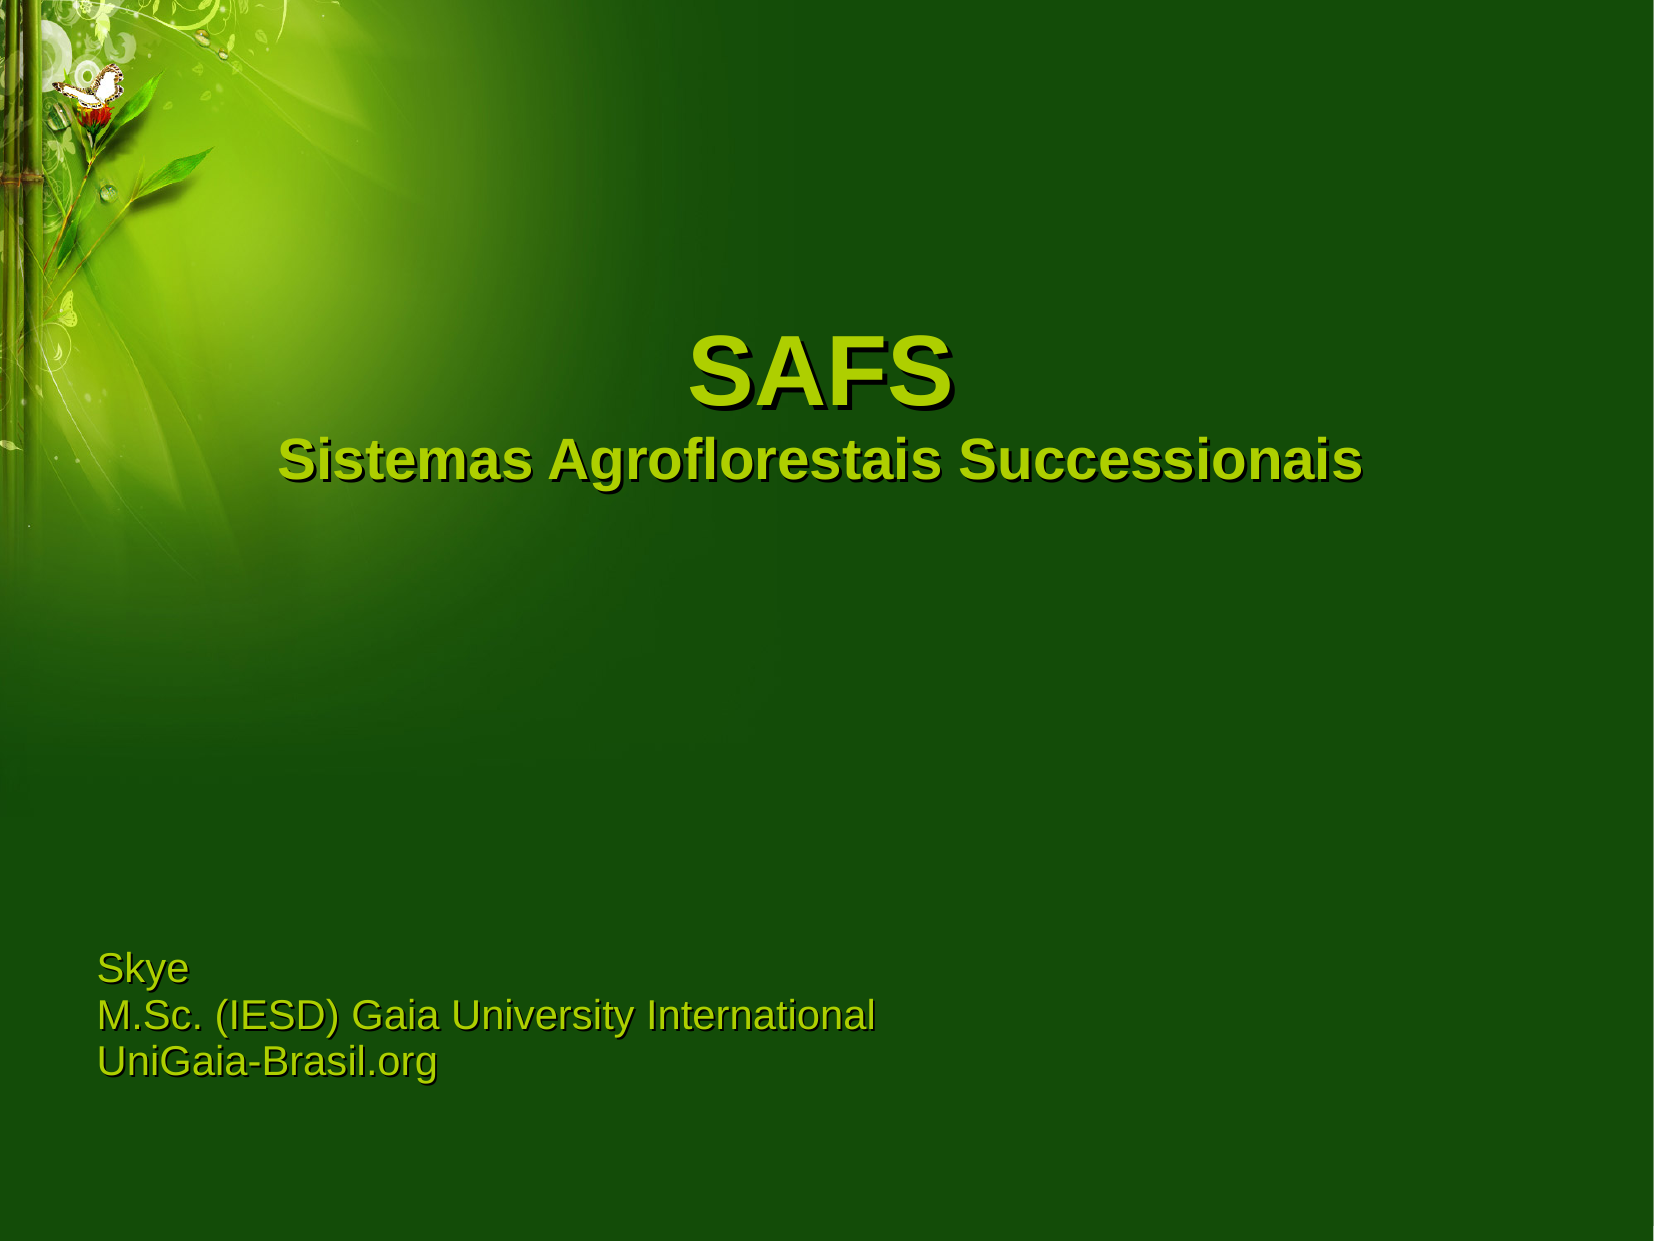

SAFS
Sistemas Agroflorestais Successionais
Skye
M.Sc. (IESD) Gaia University International
UniGaia-Brasil.org